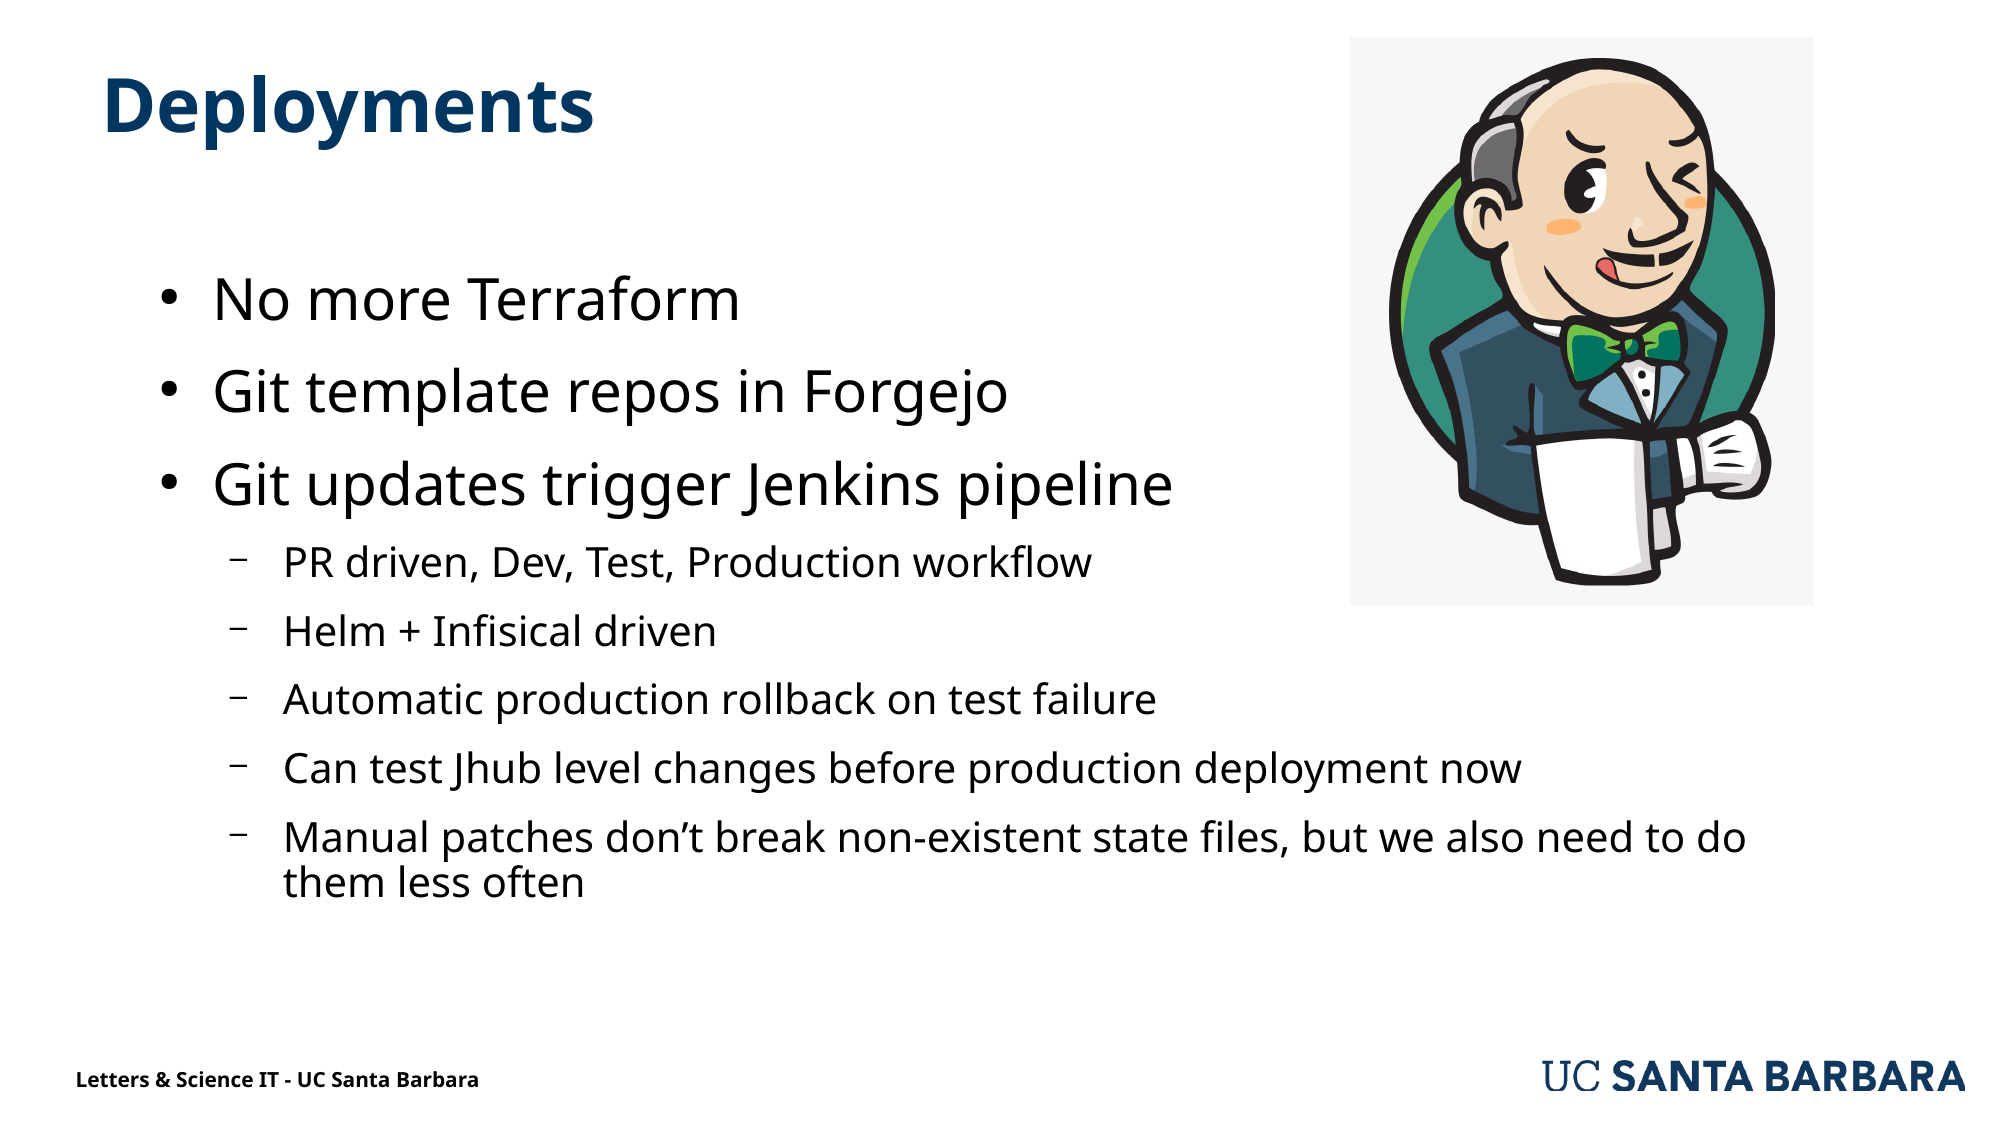

# Deployments
No more Terraform
Git template repos in Forgejo
Git updates trigger Jenkins pipeline
PR driven, Dev, Test, Production workflow
Helm + Infisical driven
Automatic production rollback on test failure
Can test Jhub level changes before production deployment now
Manual patches don’t break non-existent state files, but we also need to do them less often